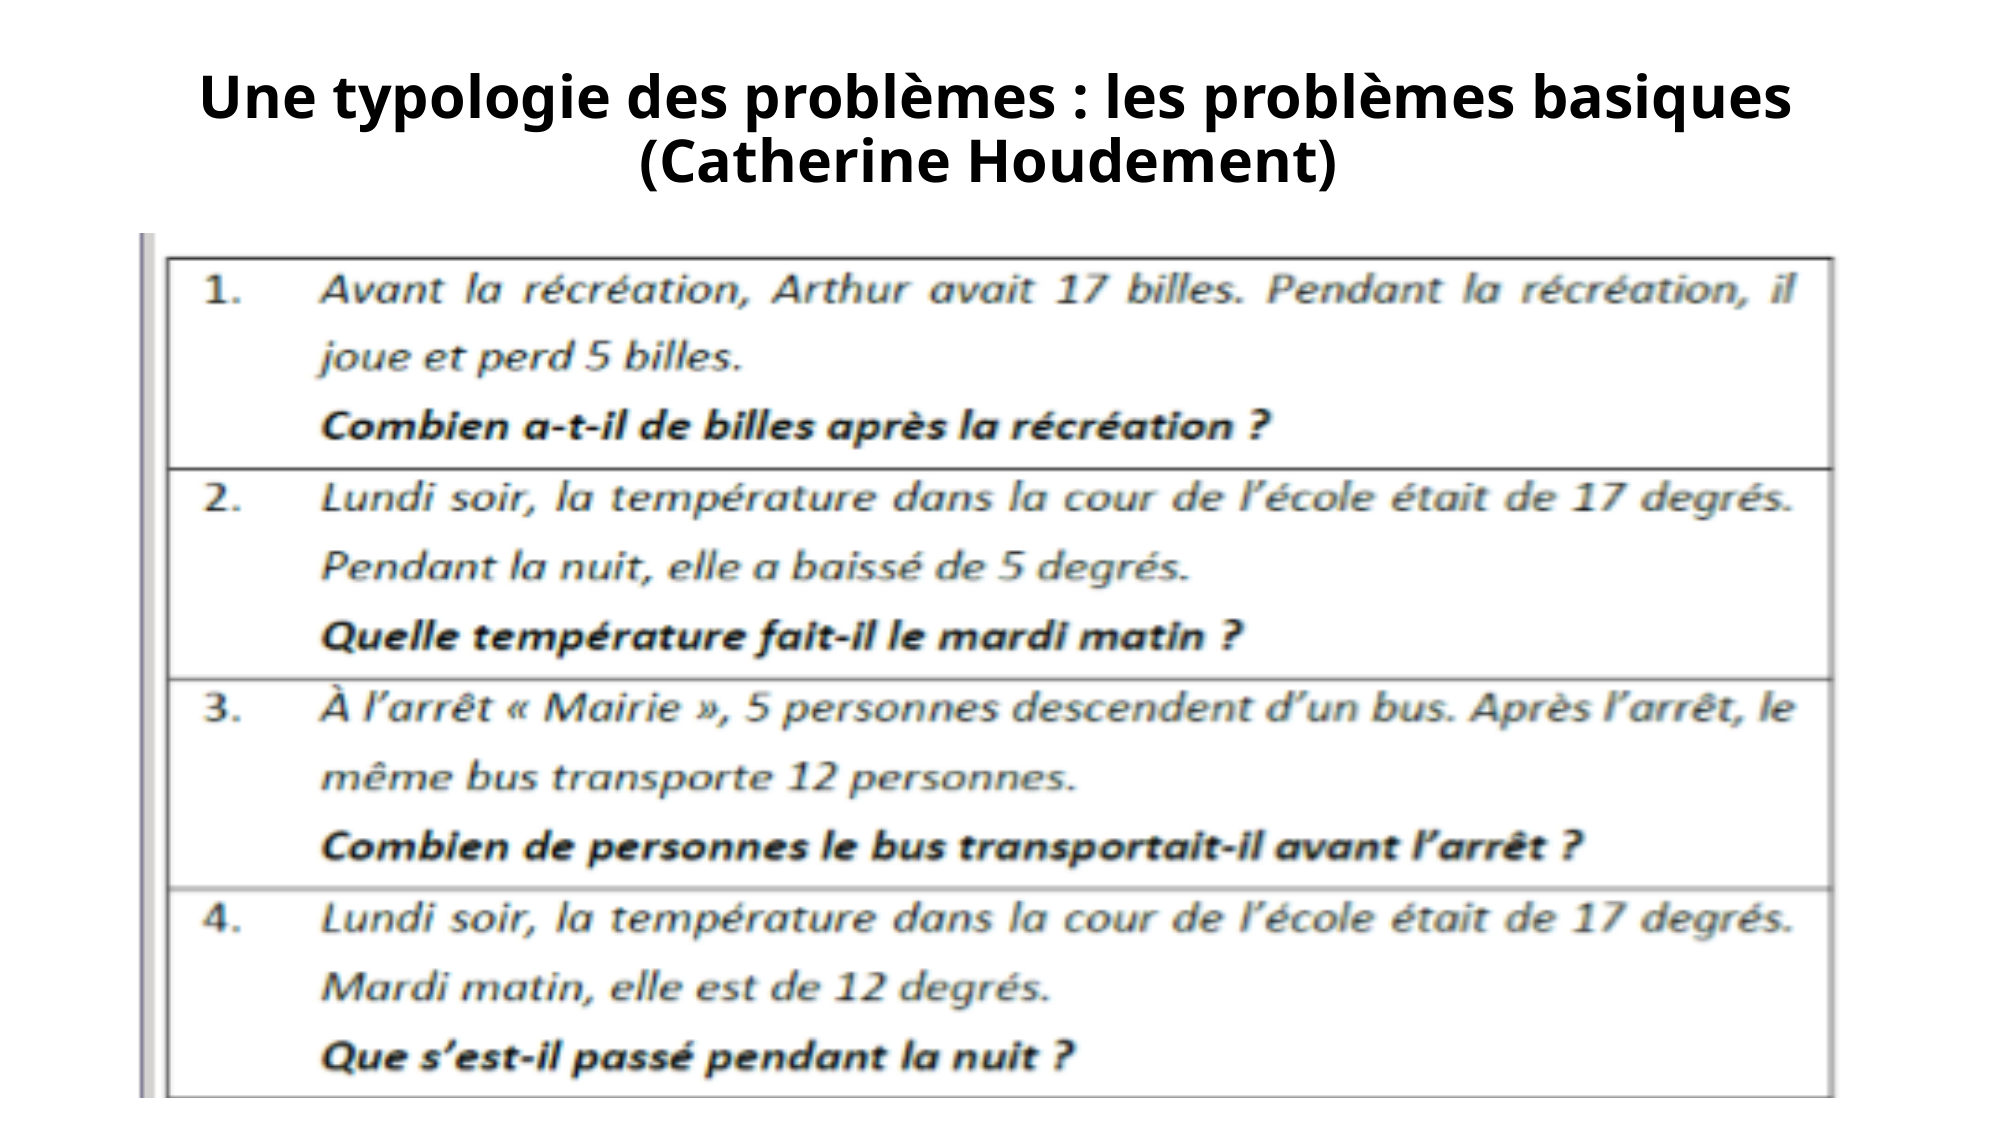

# Une typologie des problèmes : les problèmes basiques (Catherine Houdement)